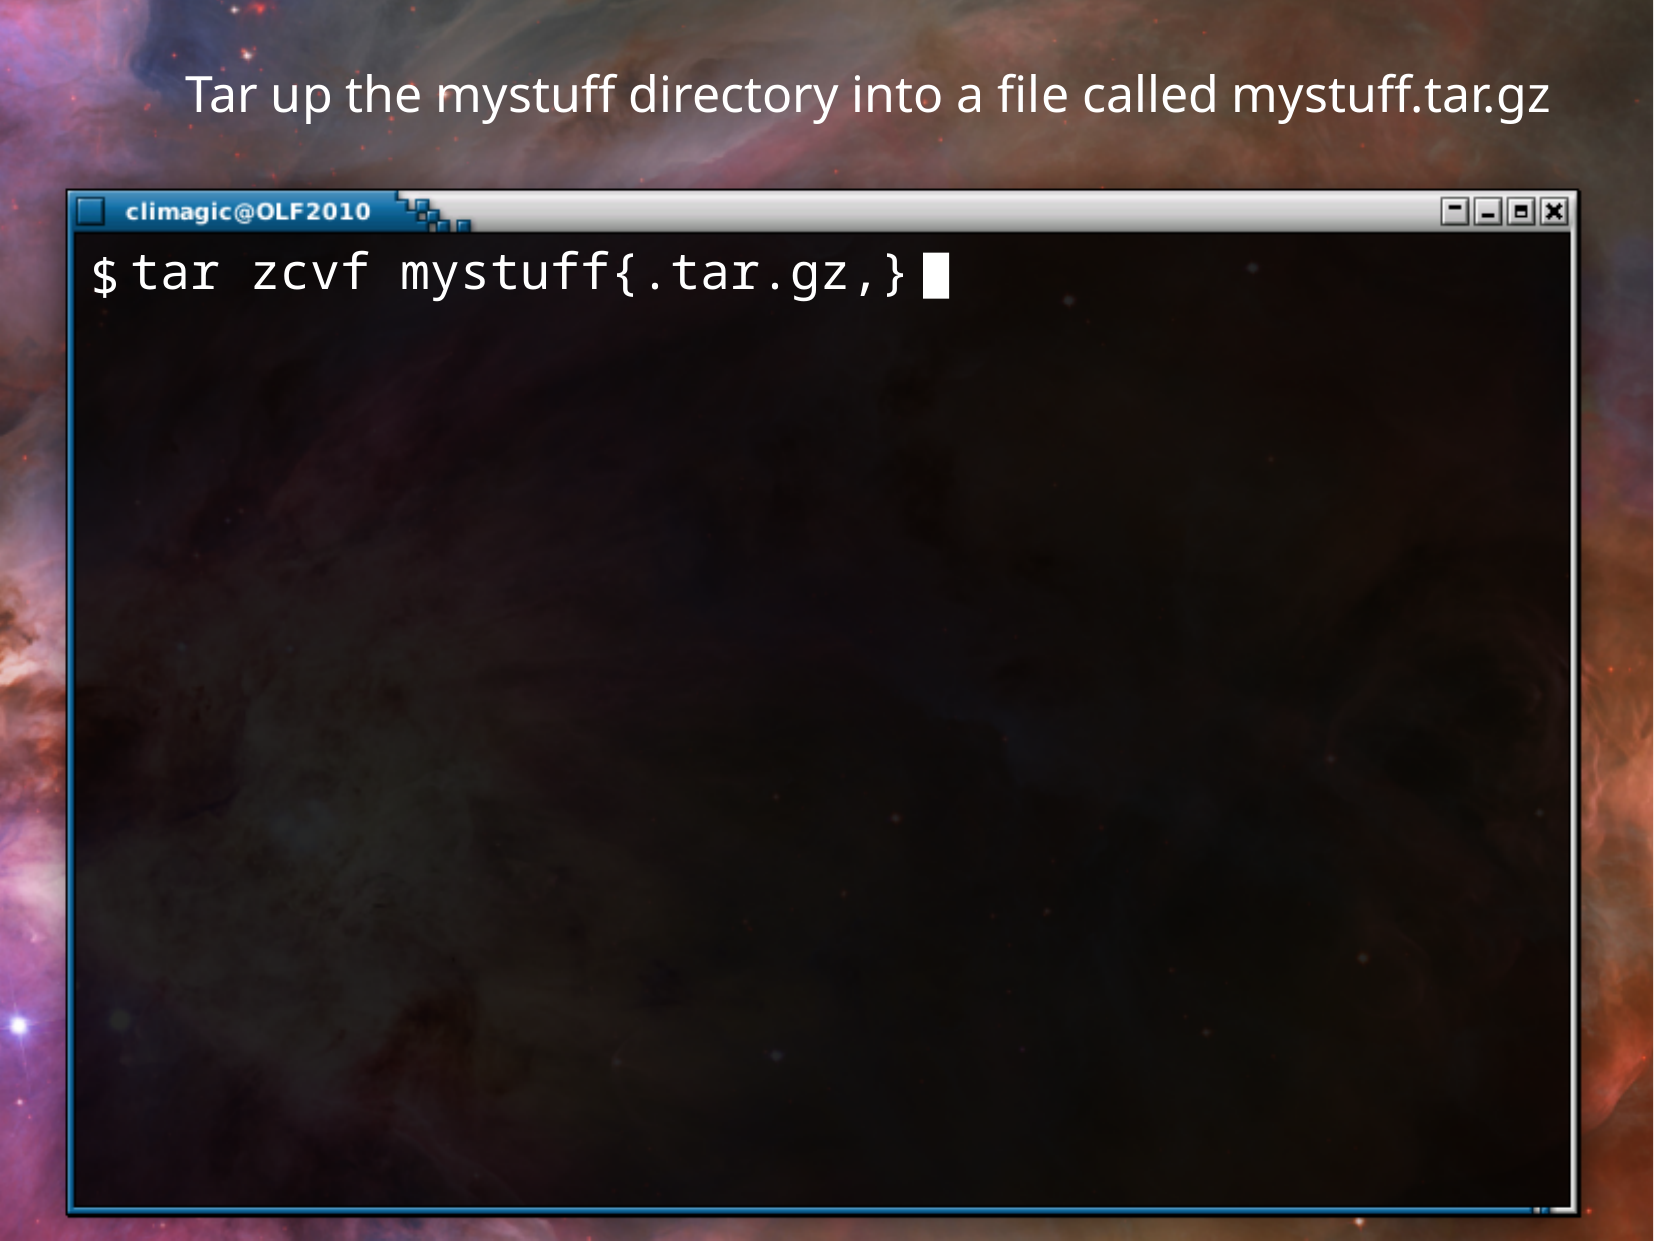

Tar up the mystuff directory into a file called mystuff.tar.gz
$
# tar zcvf mystuff{.tar.gz,}